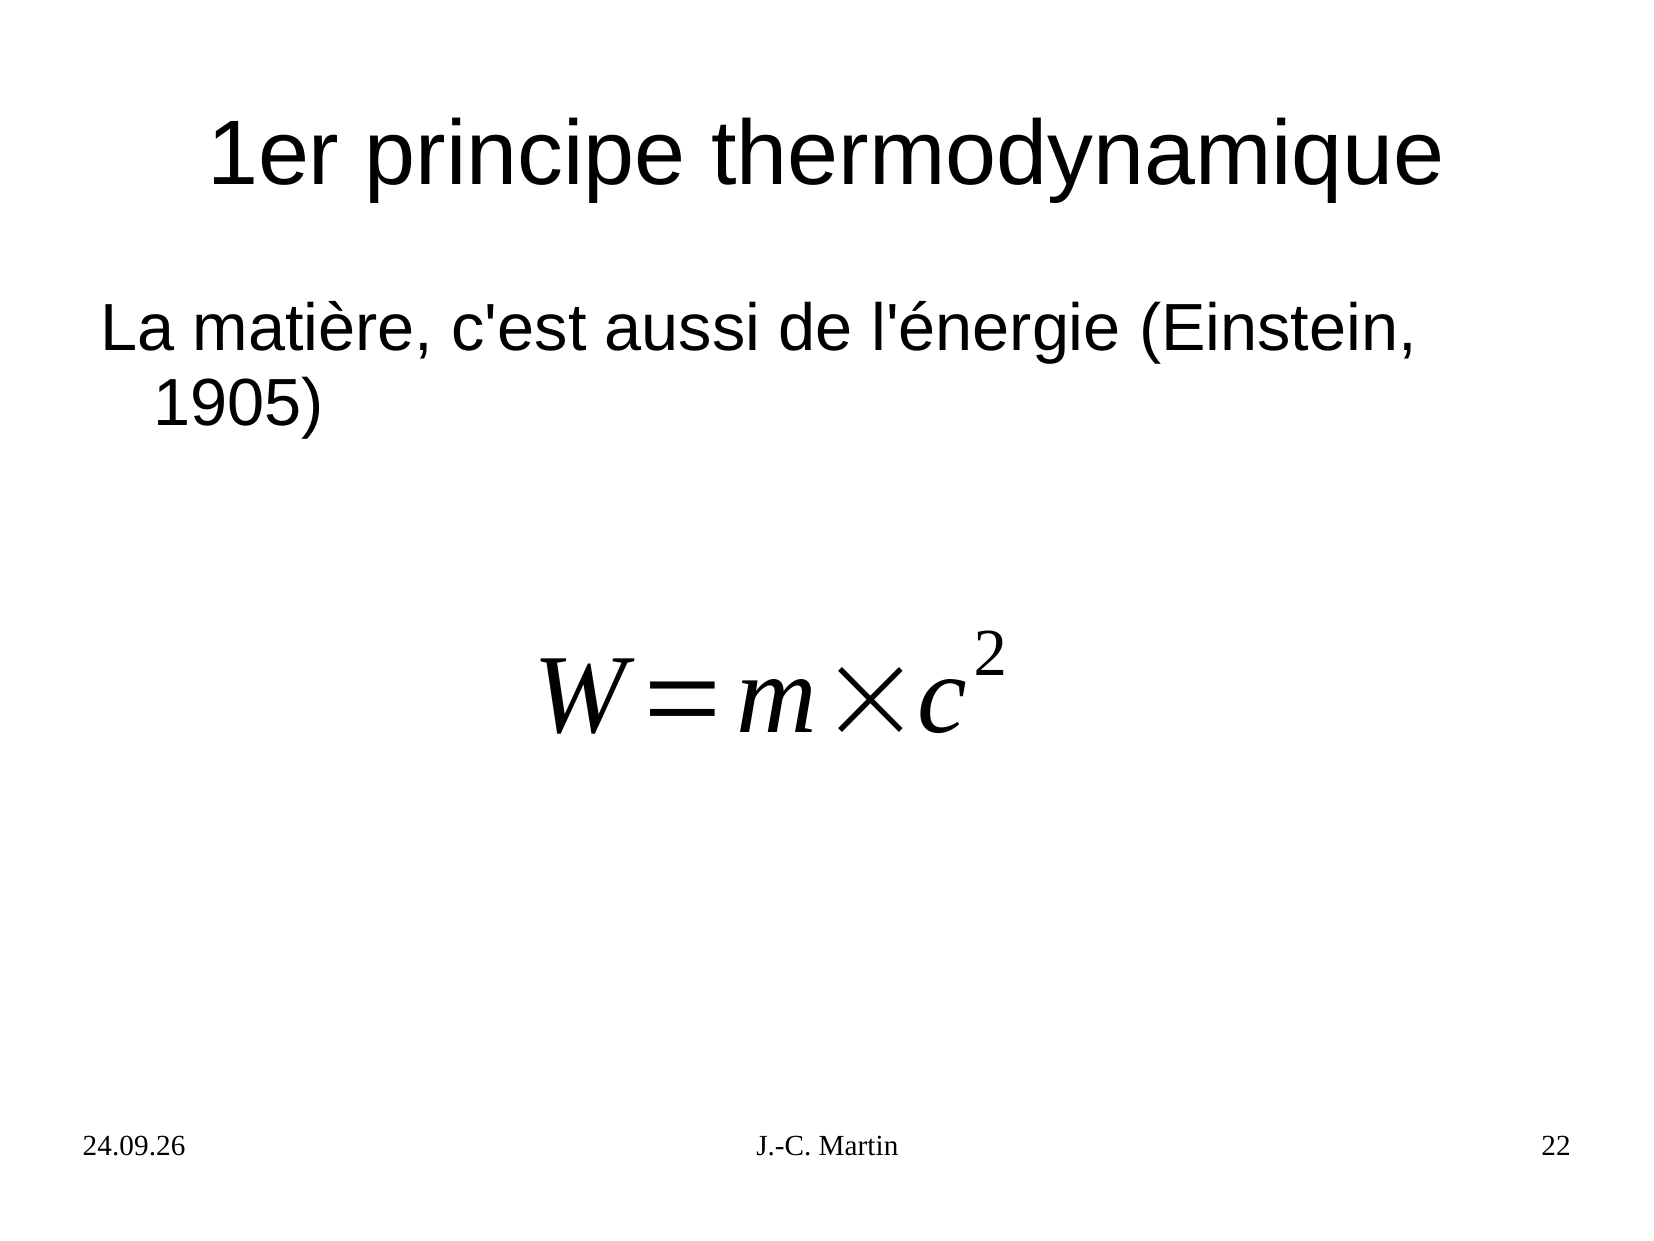

# 1er principe thermodynamique
La matière, c'est aussi de l'énergie (Einstein, 1905)
J.-C. Martin
22